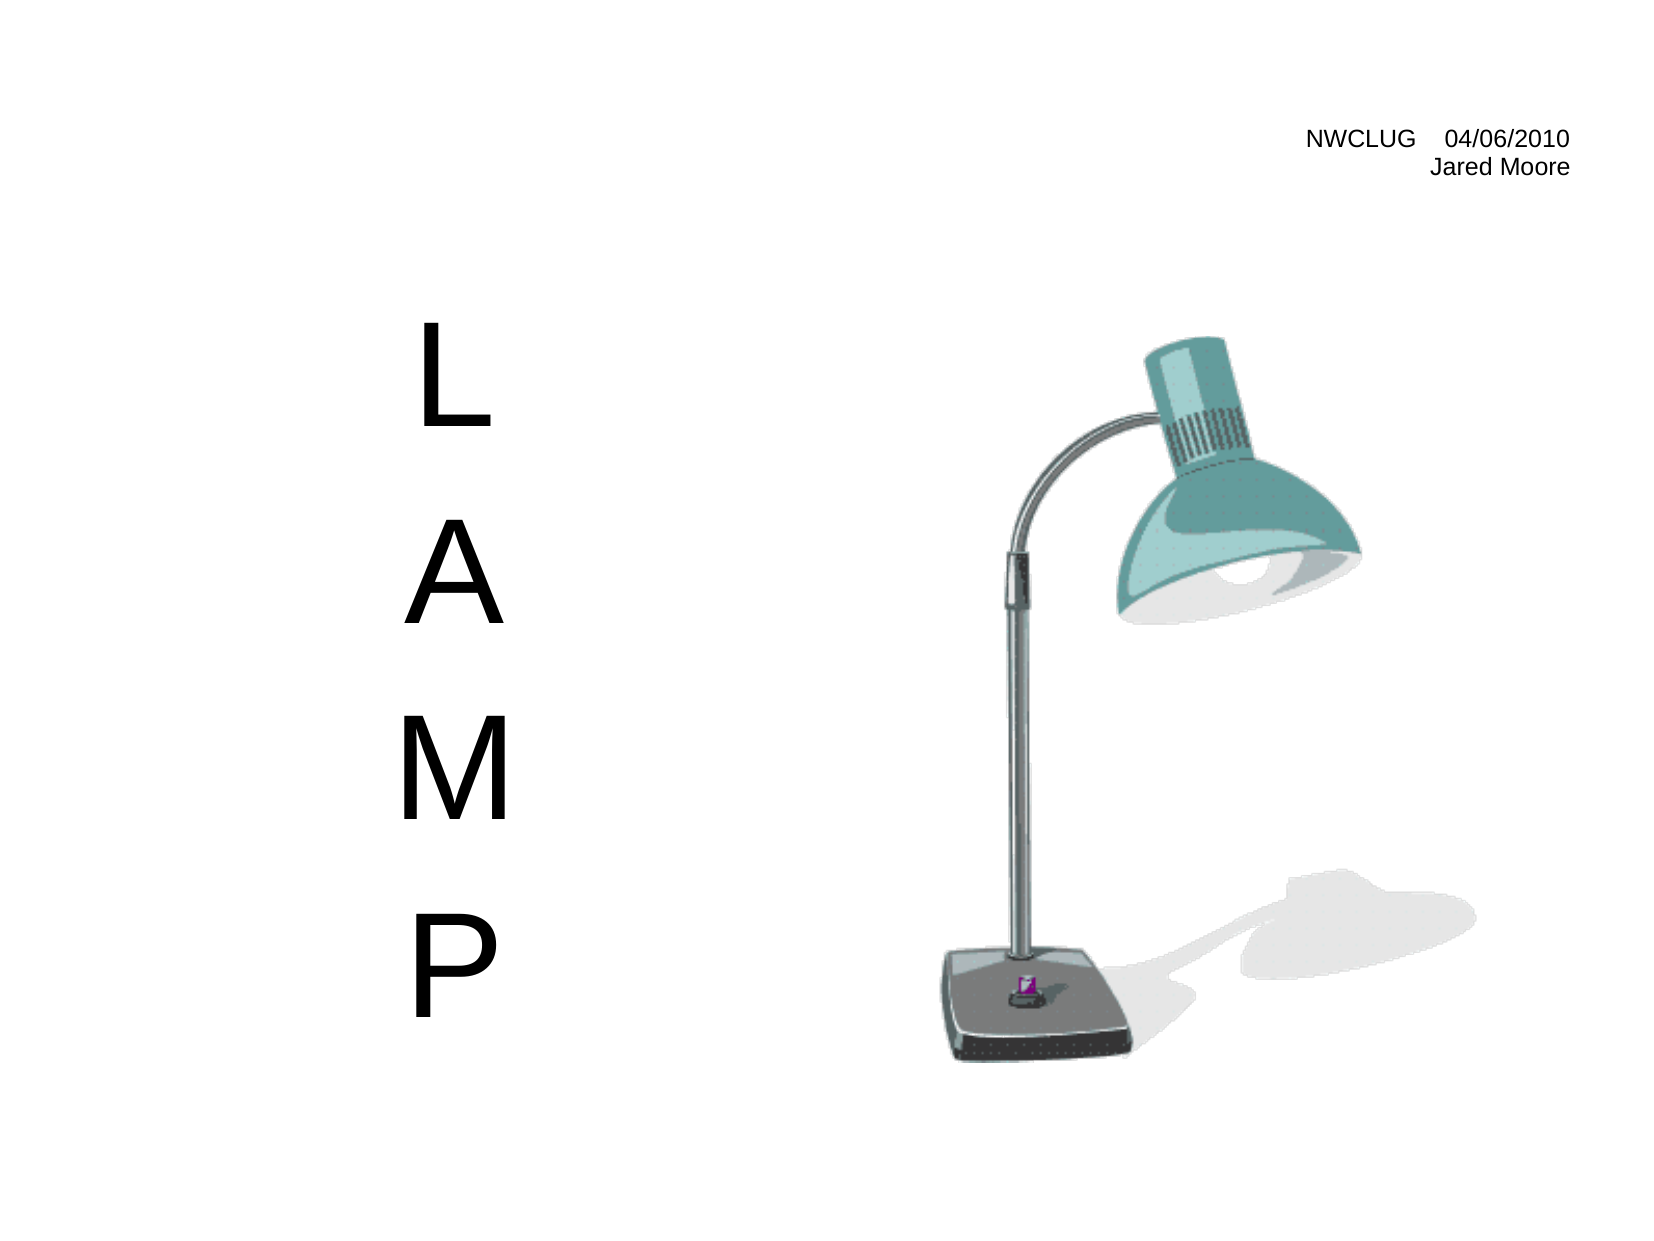

# NWCLUG 04/06/2010 Jared Moore
L
A
M
P